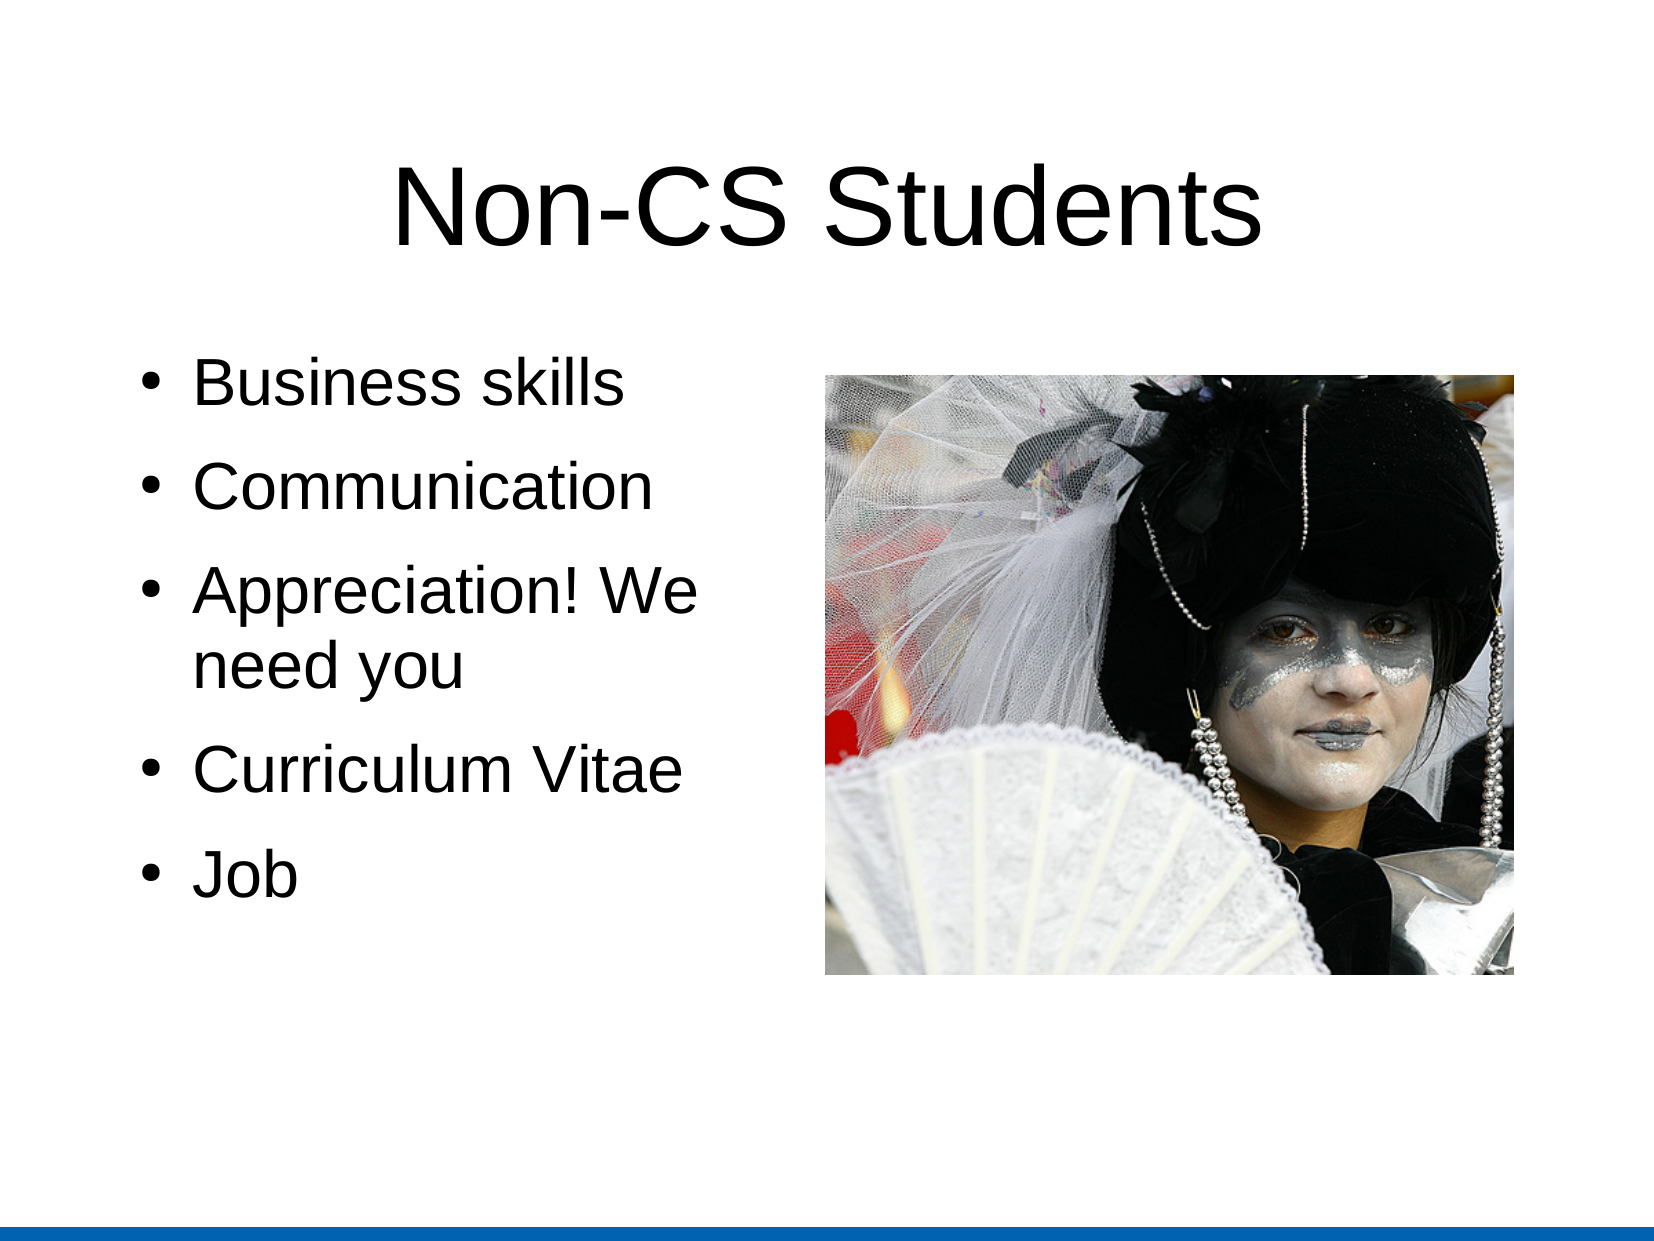

# Non-CS Students
Business skills
Communication
Appreciation! We need you
Curriculum Vitae
Job